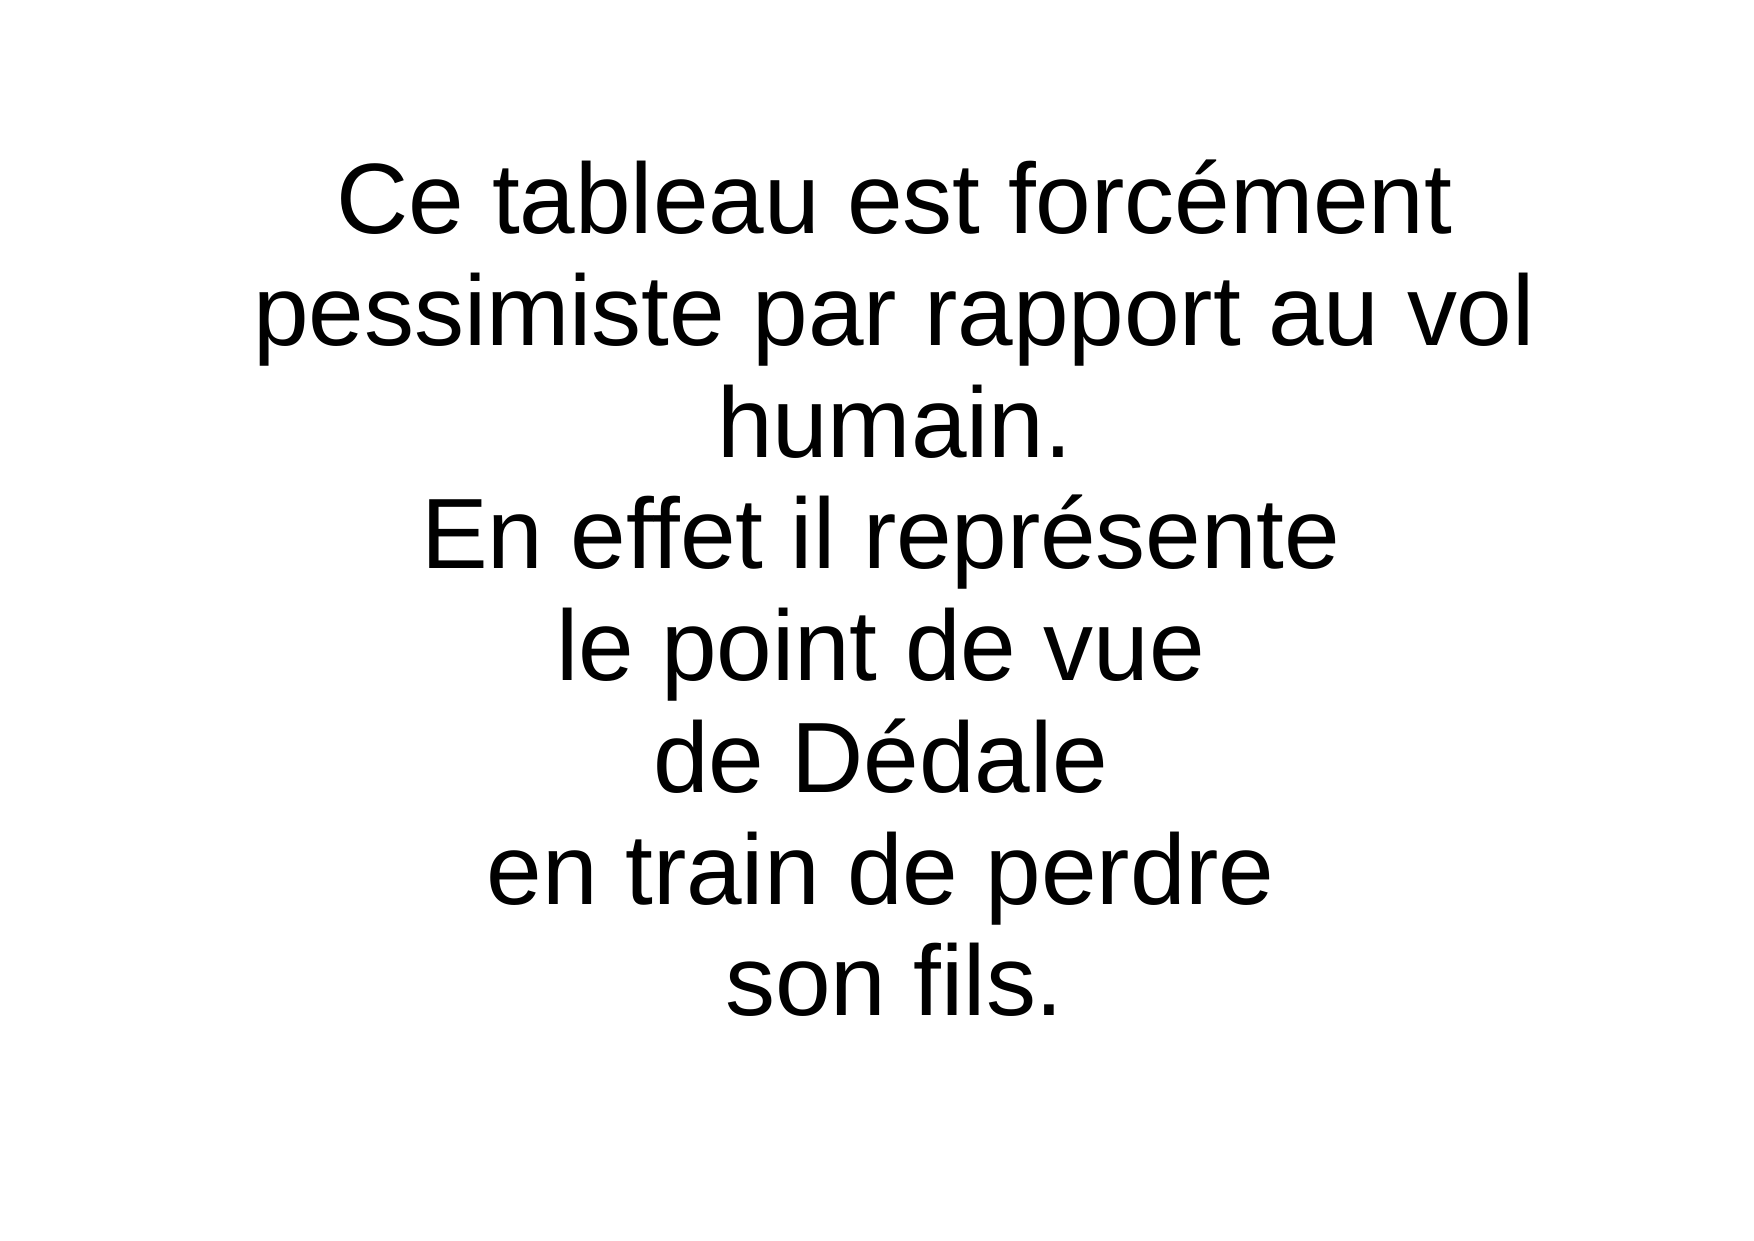

Ce tableau est forcément
pessimiste par rapport au vol humain.
En effet il représente
le point de vue
de Dédale
en train de perdre
son fils.